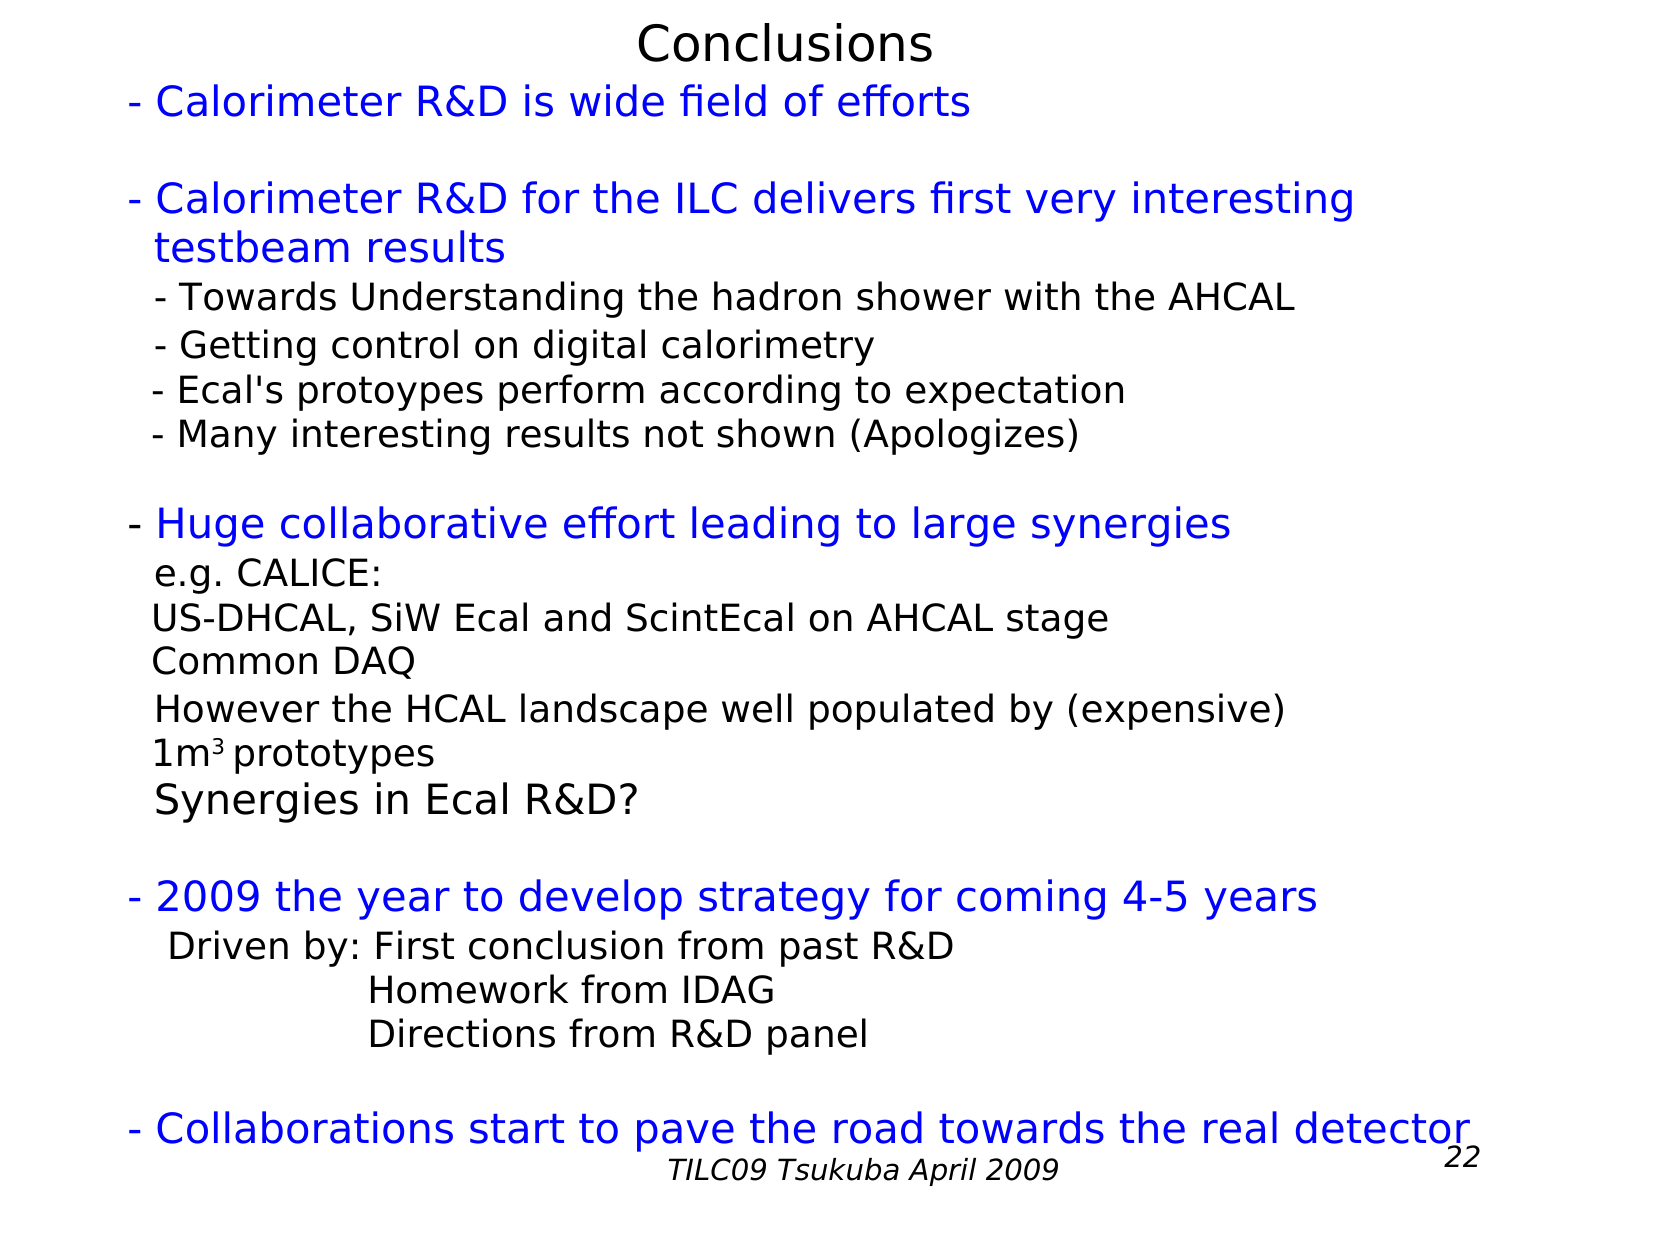

Conclusions
- Calorimeter R&D is wide field of efforts
- Calorimeter R&D for the ILC delivers first very interesting
 testbeam results
 - Towards Understanding the hadron shower with the AHCAL
 - Getting control on digital calorimetry
 - Ecal's protoypes perform according to expectation
 - Many interesting results not shown (Apologizes)
- Huge collaborative effort leading to large synergies
 e.g. CALICE:
 US-DHCAL, SiW Ecal and ScintEcal on AHCAL stage
 Common DAQ
 However the HCAL landscape well populated by (expensive)
 1m3 prototypes
 Synergies in Ecal R&D?
- 2009 the year to develop strategy for coming 4-5 years
 Driven by: First conclusion from past R&D
 Homework from IDAG
 Directions from R&D panel
- Collaborations start to pave the road towards the real detector
Calice Collaboration Meeting ANL March 2008